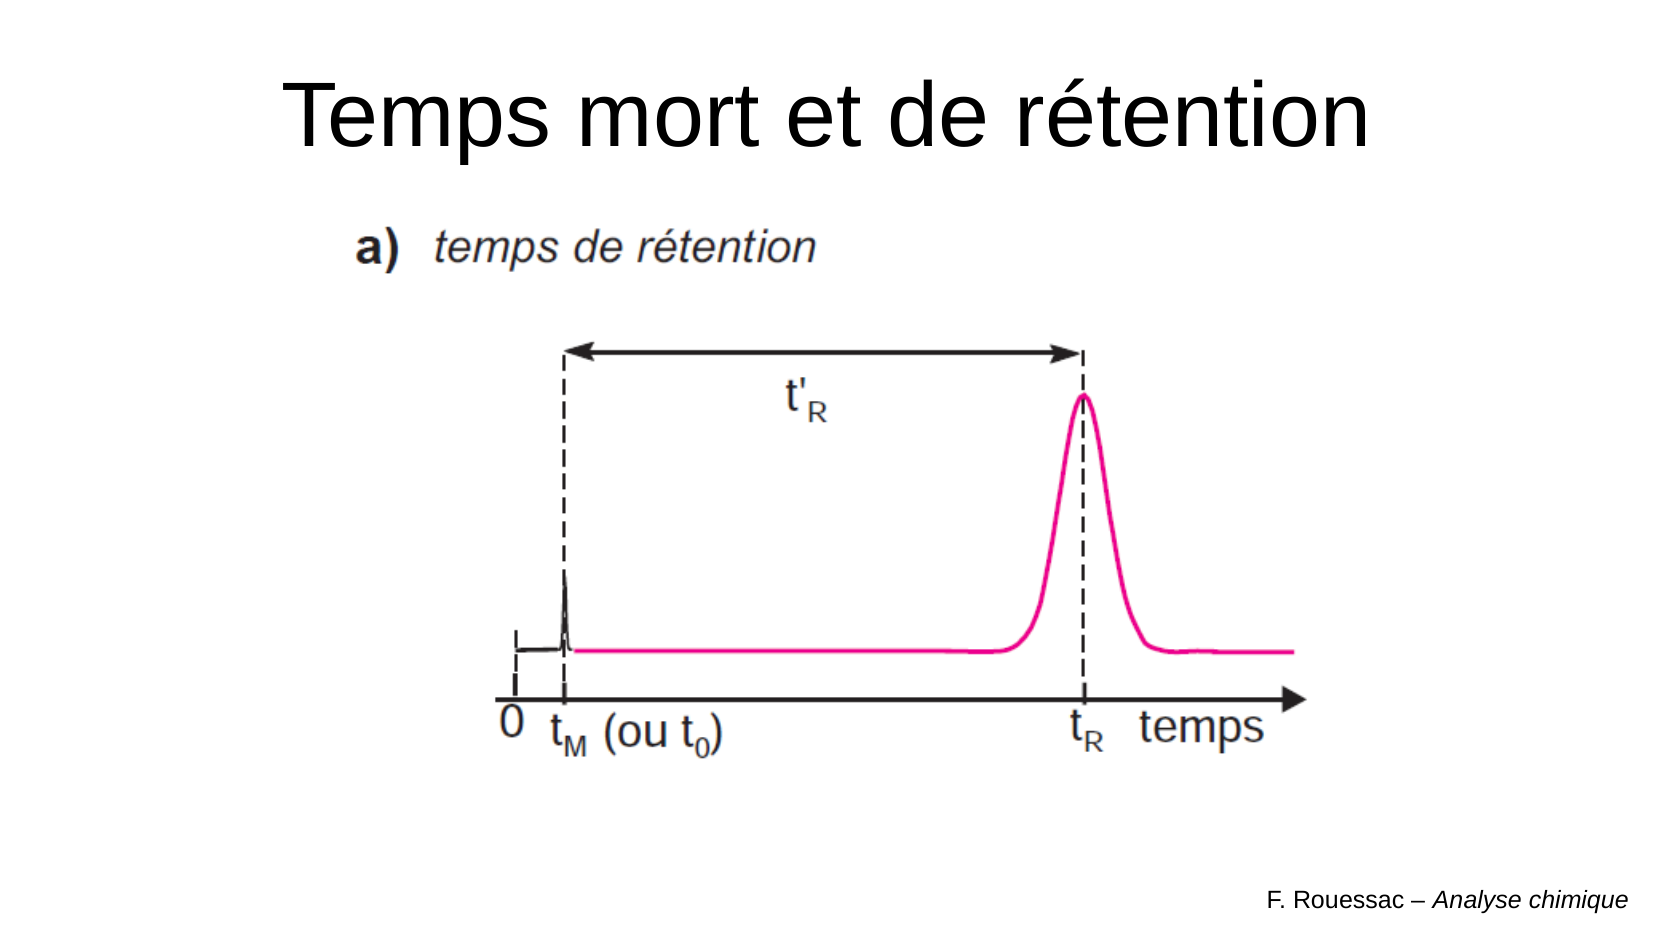

# Temps mort et de rétention
F. Rouessac – Analyse chimique